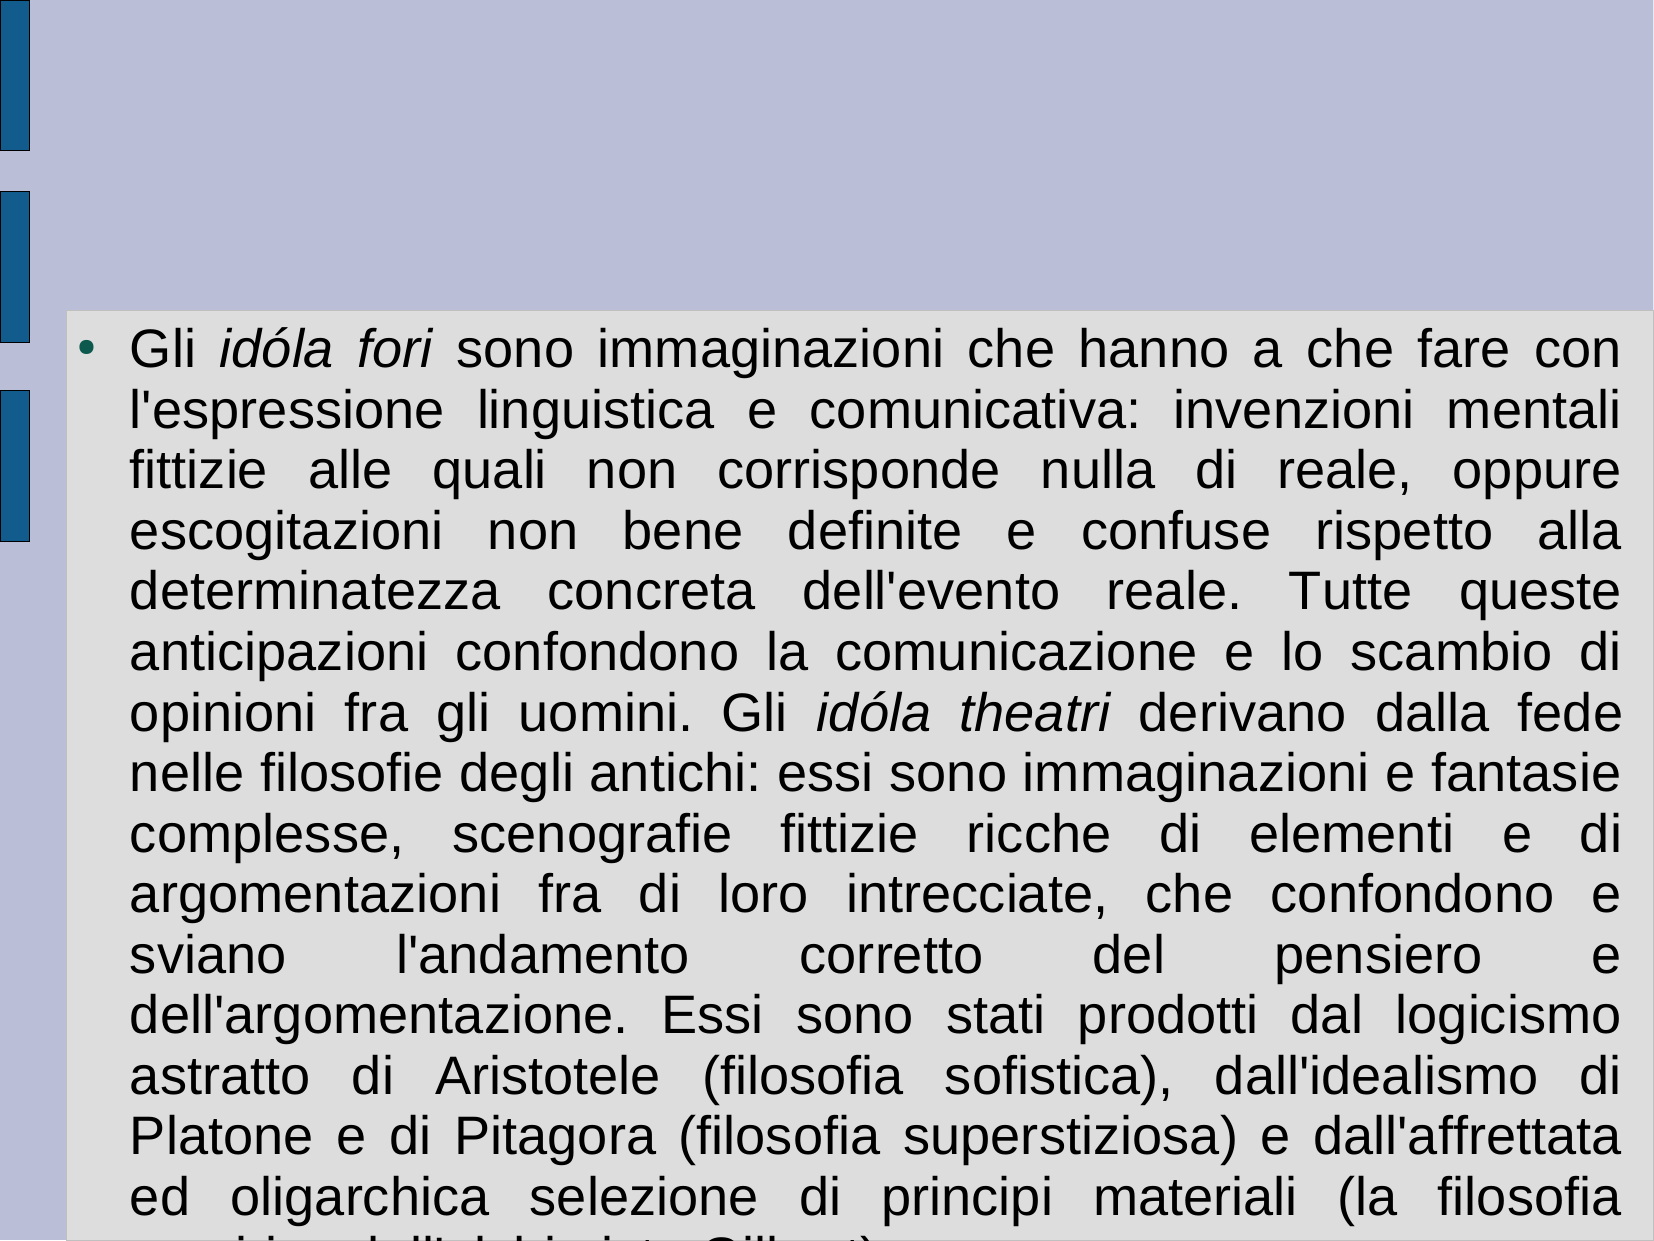

#
Gli idóla fori sono immaginazioni che hanno a che fare con l'espressione linguistica e comunicativa: invenzioni mentali fittizie alle quali non corrisponde nulla di reale, oppure escogitazioni non bene definite e confuse rispetto alla determinatezza concreta dell'evento reale. Tutte queste anticipazioni confondono la comunicazione e lo scambio di opinioni fra gli uomini. Gli idóla theatri derivano dalla fede nelle filosofie degli antichi: essi sono immaginazioni e fantasie complesse, scenografie fittizie ricche di elementi e di argomentazioni fra di loro intrecciate, che confondono e sviano l'andamento corretto del pensiero e dell'argomentazione. Essi sono stati prodotti dal logicismo astratto di Aristotele (filosofia sofistica), dall'idealismo di Platone e di Pitagora (filosofia superstiziosa) e dall'affrettata ed oligarchica selezione di principi materiali (la filosofia empirica dell'alchimista Gilbert).